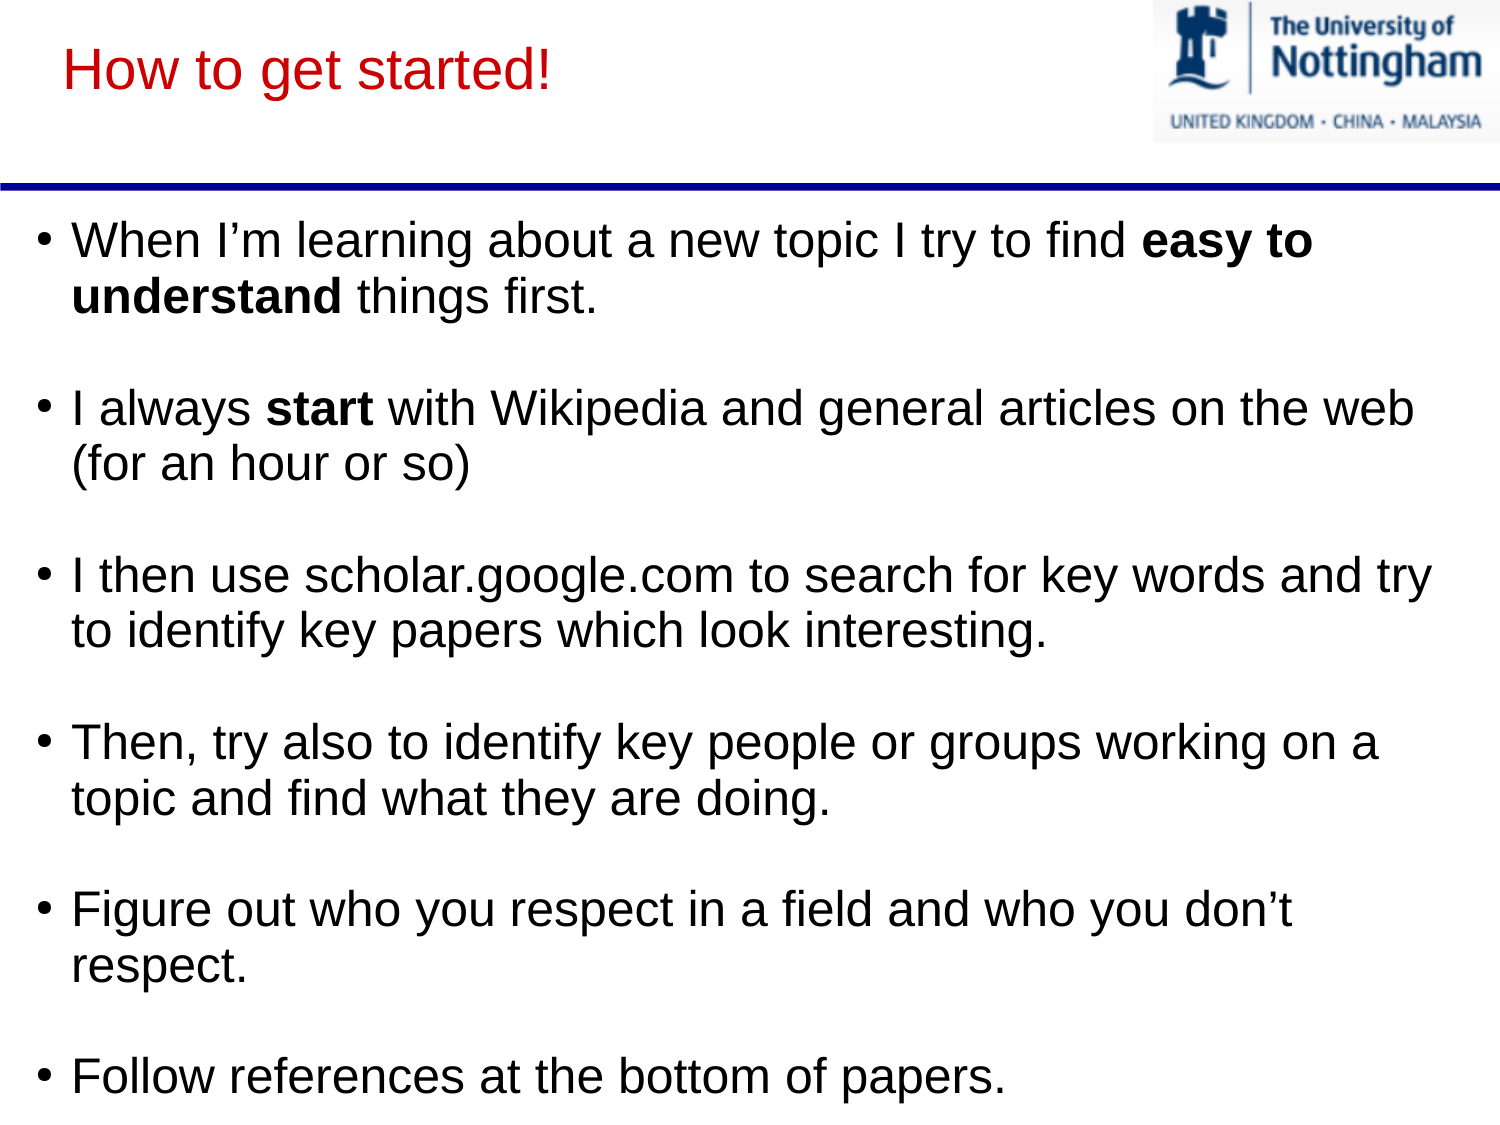

How to get started!
When I’m learning about a new topic I try to find easy to understand things first.
I always start with Wikipedia and general articles on the web (for an hour or so)
I then use scholar.google.com to search for key words and try to identify key papers which look interesting.
Then, try also to identify key people or groups working on a topic and find what they are doing.
Figure out who you respect in a field and who you don’t respect.
Follow references at the bottom of papers.